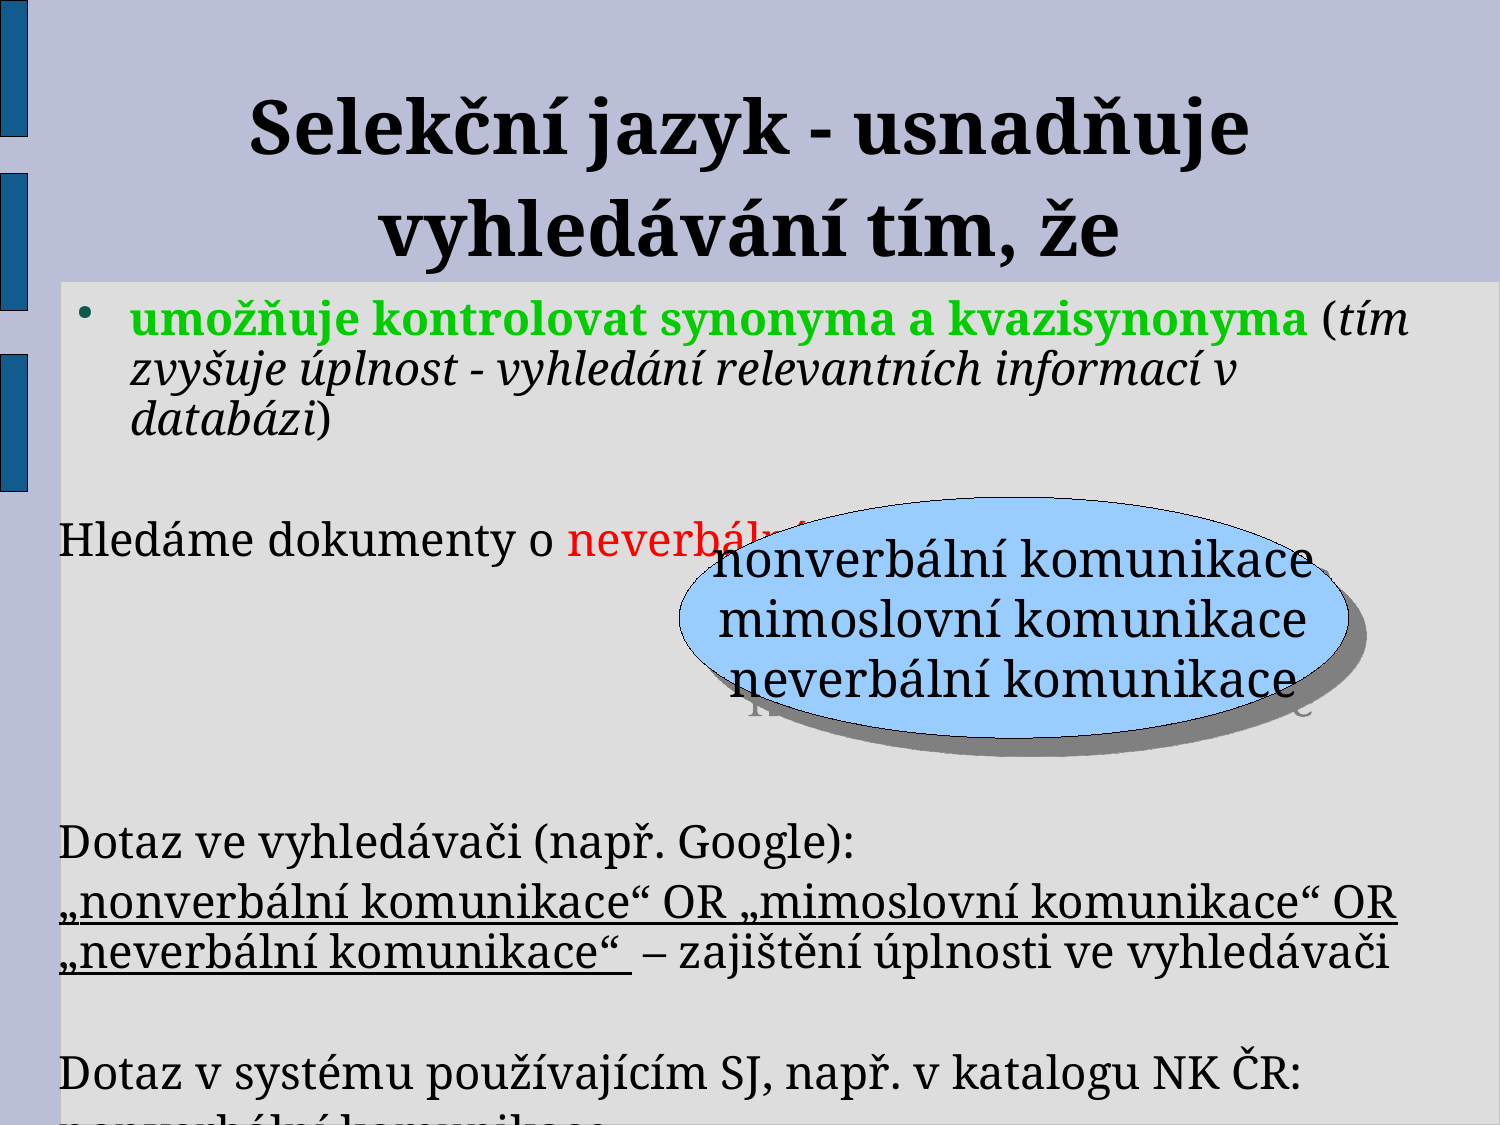

# Selekční jazyk - usnadňuje vyhledávání tím, že
umožňuje kontrolovat synonyma a kvazisynonyma (tím zvyšuje úplnost - vyhledání relevantních informací v databázi)
Hledáme dokumenty o neverbální komunikaci
Dotaz ve vyhledávači (např. Google):
„nonverbální komunikace“ OR „mimoslovní komunikace“ OR „neverbální komunikace“ – zajištění úplnosti ve vyhledávači
Dotaz v systému používajícím SJ, např. v katalogu NK ČR:
nonverbální komunikace
- Městská knihovna Hodonín - http://www.knihovnahod.cz/ - klíčová slova
nonverbální komunikace
mimoslovní komunikace
neverbální komunikace